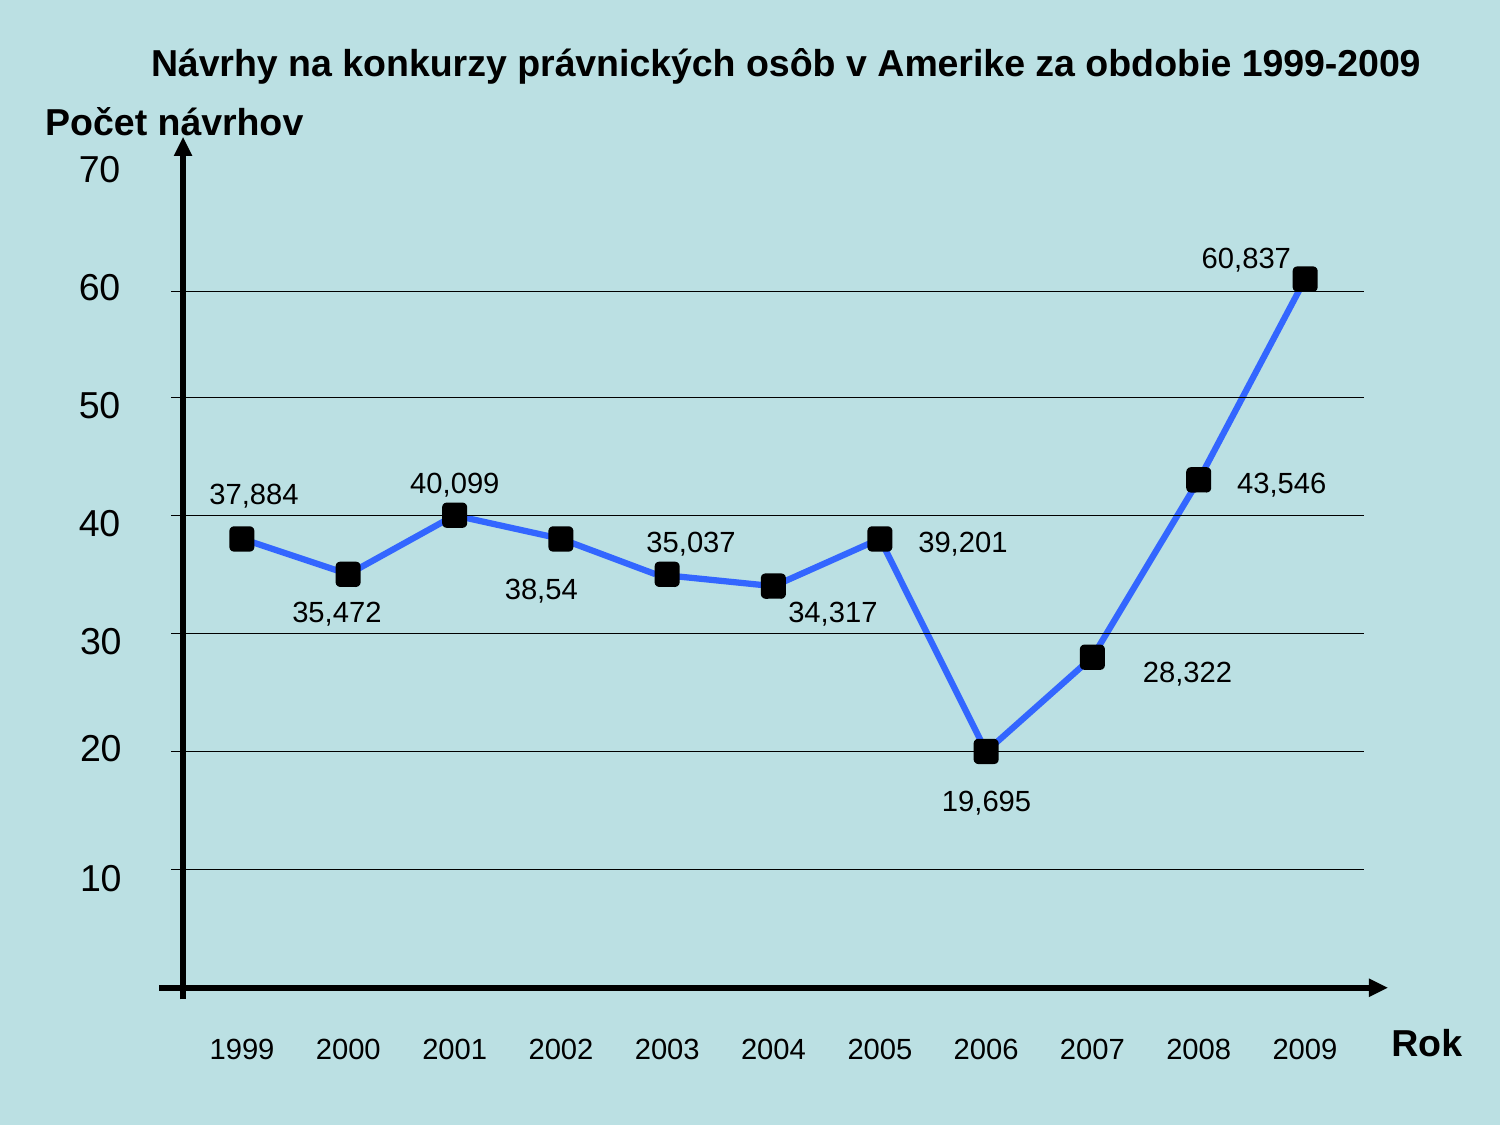

Návrhy na konkurzy právnických osôb v Amerike za obdobie 1999-2009
Počet návrhov
70
60,837
60
50
40,099
43,546
37,884
40
35,037
39,201
38,54
35,472
34,317
30
28,322
20
19,695
10
Rok
1999
2000
2001
2002
2003
2004
2005
2006
2007
2008
2009